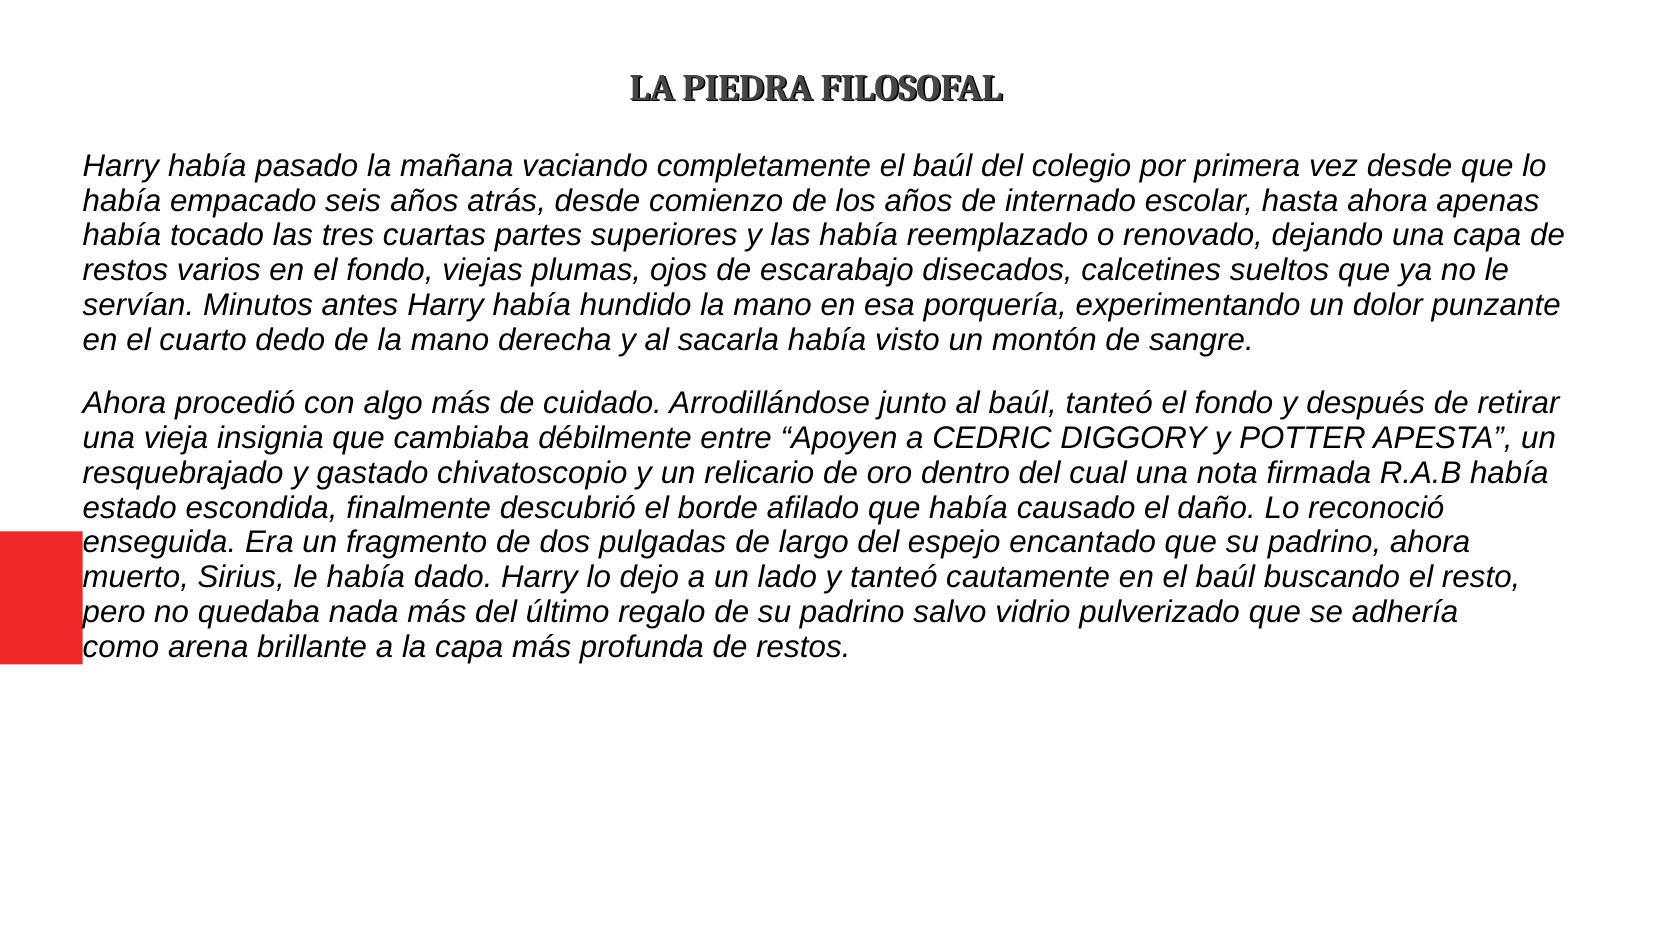

# LA PIEDRA FILOSOFAL
Harry había pasado la mañana vaciando completamente el baúl del colegio por primera vez desde que lo había empacado seis años atrás, desde comienzo de los años de internado escolar, hasta ahora apenas había tocado las tres cuartas partes superiores y las había reemplazado o renovado, dejando una capa de restos varios en el fondo, viejas plumas, ojos de escarabajo disecados, calcetines sueltos que ya no le servían. Minutos antes Harry había hundido la mano en esa porquería, experimentando un dolor punzante en el cuarto dedo de la mano derecha y al sacarla había visto un montón de sangre.
Ahora procedió con algo más de cuidado. Arrodillándose junto al baúl, tanteó el fondo y después de retirar una vieja insignia que cambiaba débilmente entre “Apoyen a CEDRIC DIGGORY y POTTER APESTA”, un resquebrajado y gastado chivatoscopio y un relicario de oro dentro del cual una nota firmada R.A.B había estado escondida, finalmente descubrió el borde afilado que había causado el daño. Lo reconoció enseguida. Era un fragmento de dos pulgadas de largo del espejo encantado que su padrino, ahora muerto, Sirius, le había dado. Harry lo dejo a un lado y tanteó cautamente en el baúl buscando el resto, pero no quedaba nada más del último regalo de su padrino salvo vidrio pulverizado que se adhería como arena brillante a la capa más profunda de restos.